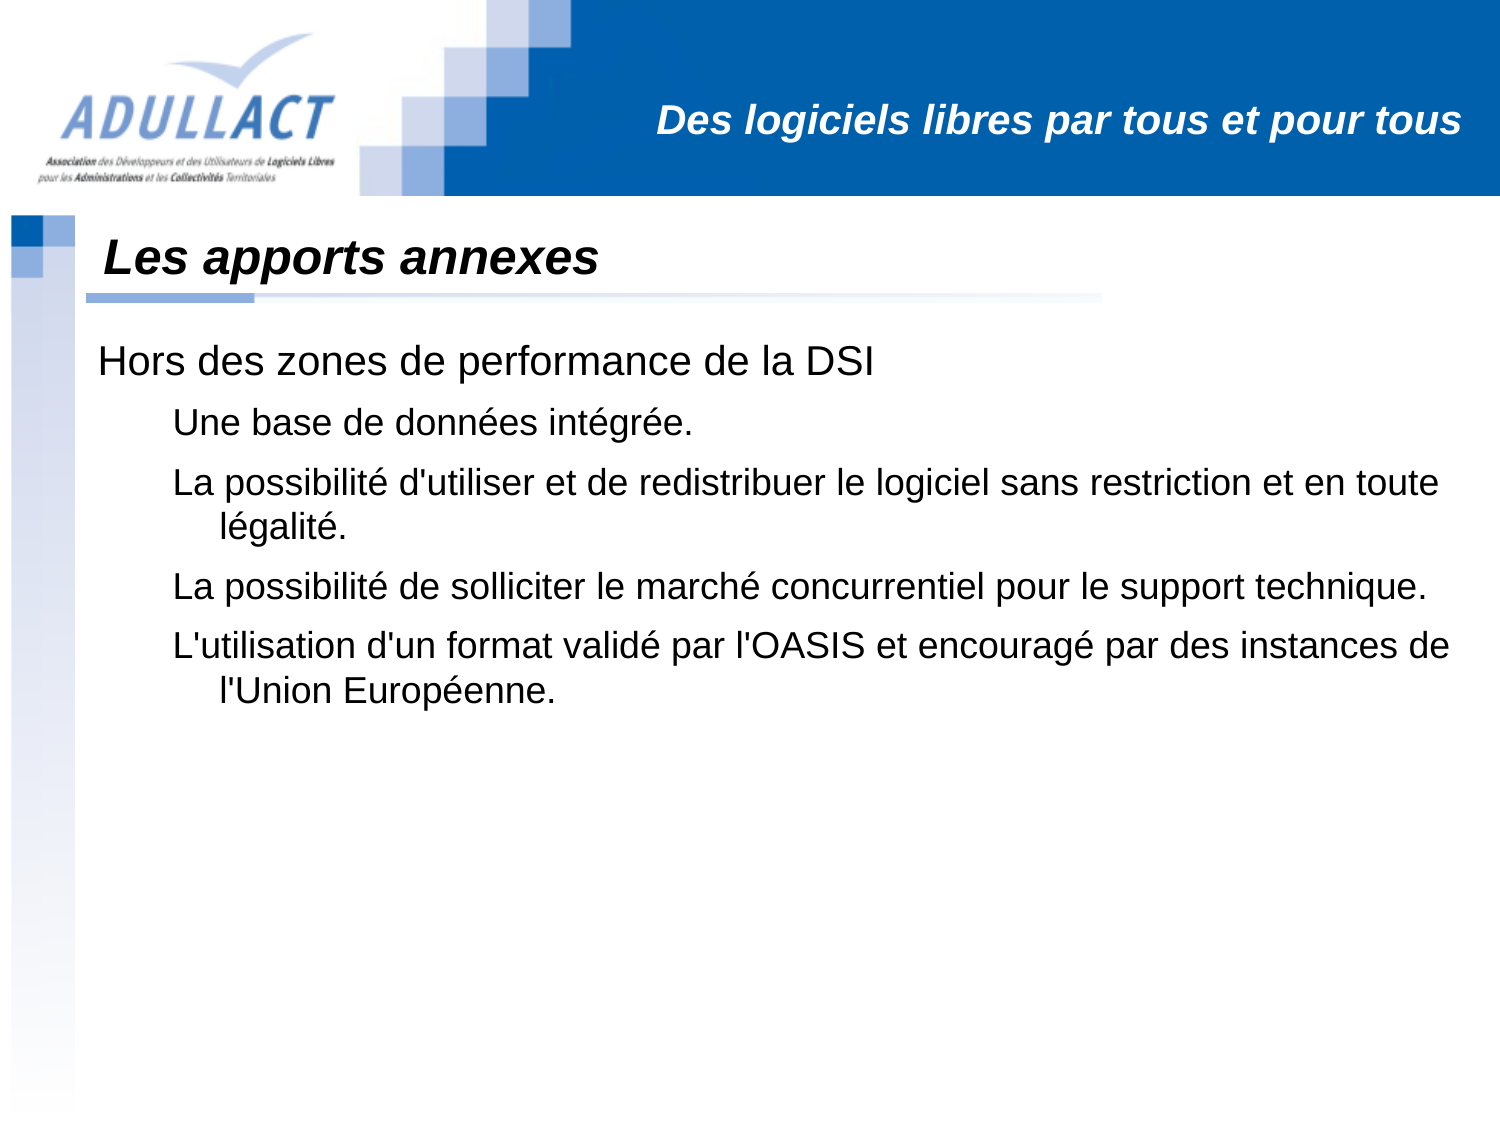

Les apports annexes
# Hors des zones de performance de la DSI
Une base de données intégrée.
La possibilité d'utiliser et de redistribuer le logiciel sans restriction et en toute légalité.
La possibilité de solliciter le marché concurrentiel pour le support technique.
L'utilisation d'un format validé par l'OASIS et encouragé par des instances de l'Union Européenne.